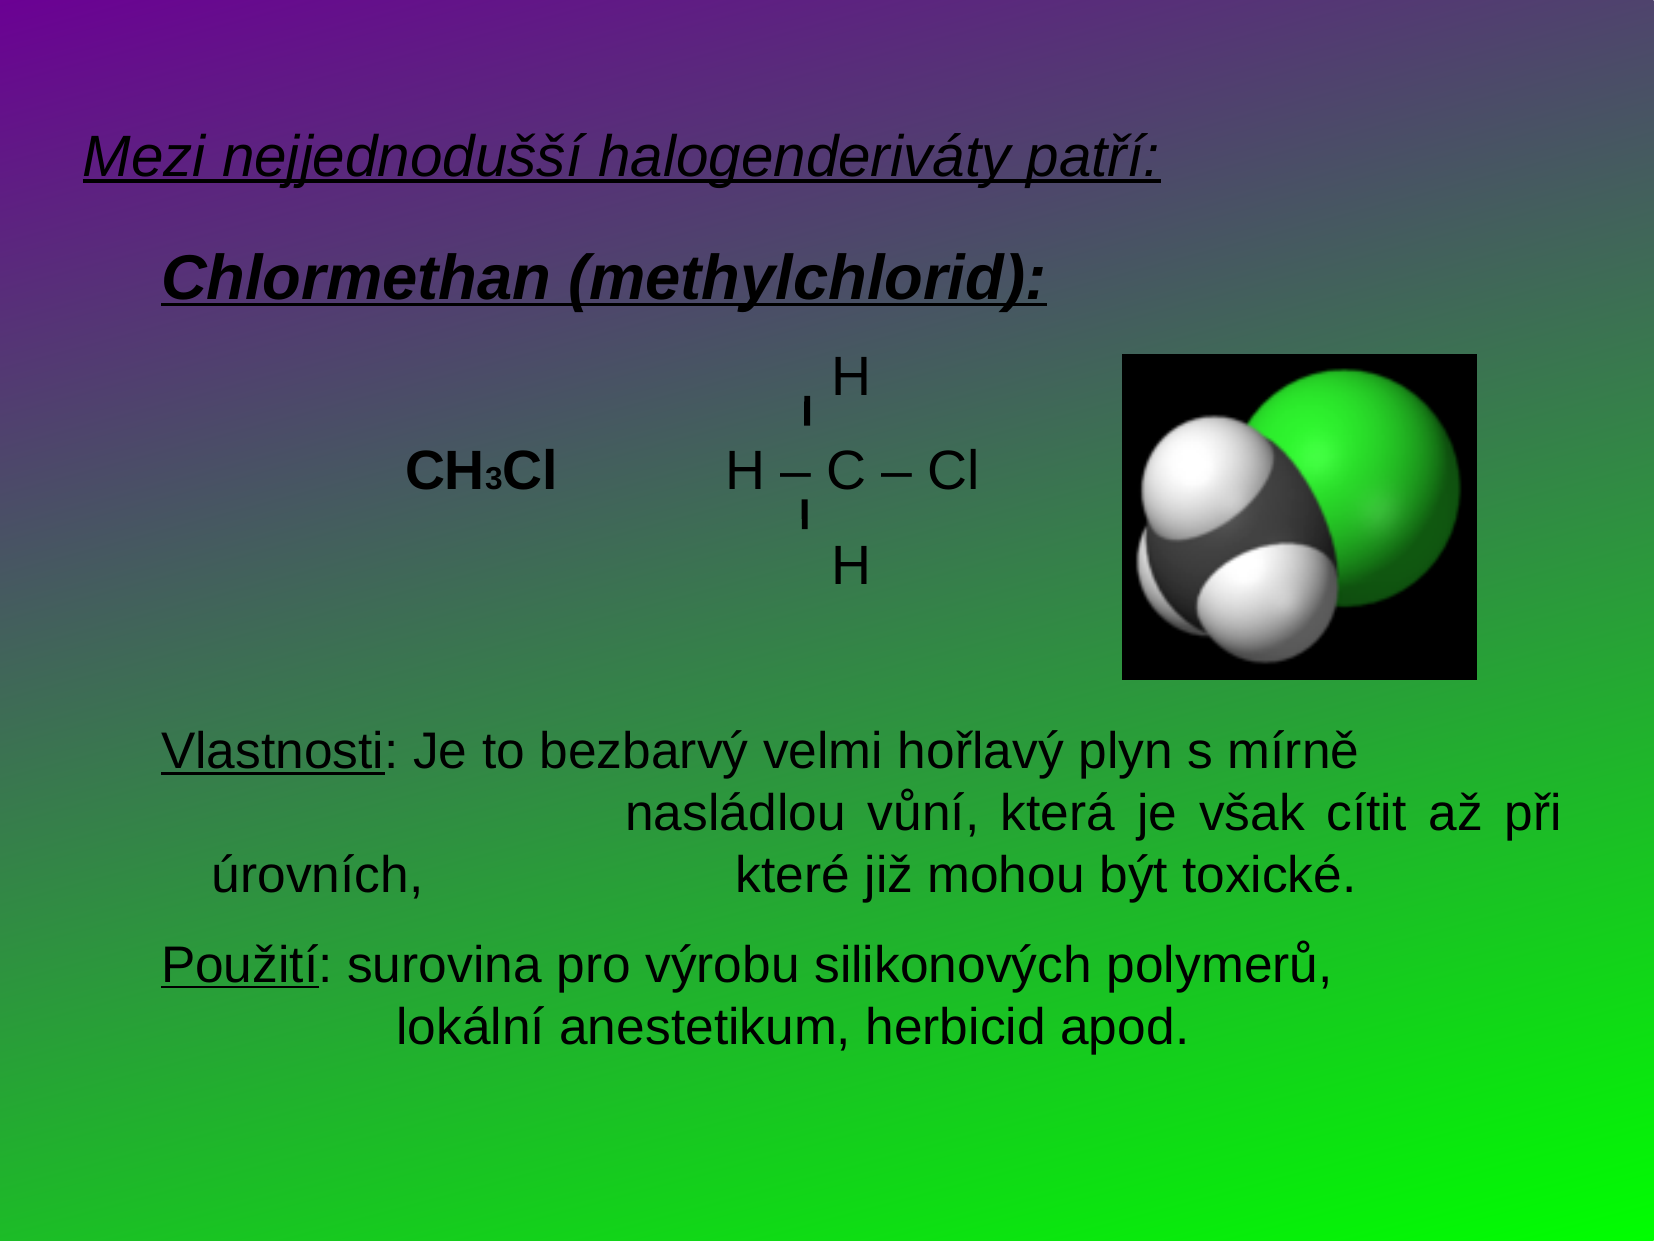

# Mezi nejjednodušší halogenderiváty patří:
Chlormethan (methylchlorid):
 H
 CH3Cl H – C – Cl
 H
Vlastnosti: Je to bezbarvý velmi hořlavý plyn s mírně nasládlou vůní, která je však cítit až při úrovních, které již mohou být toxické.
Použití: surovina pro výrobu silikonových polymerů, lokální anestetikum, herbicid apod.